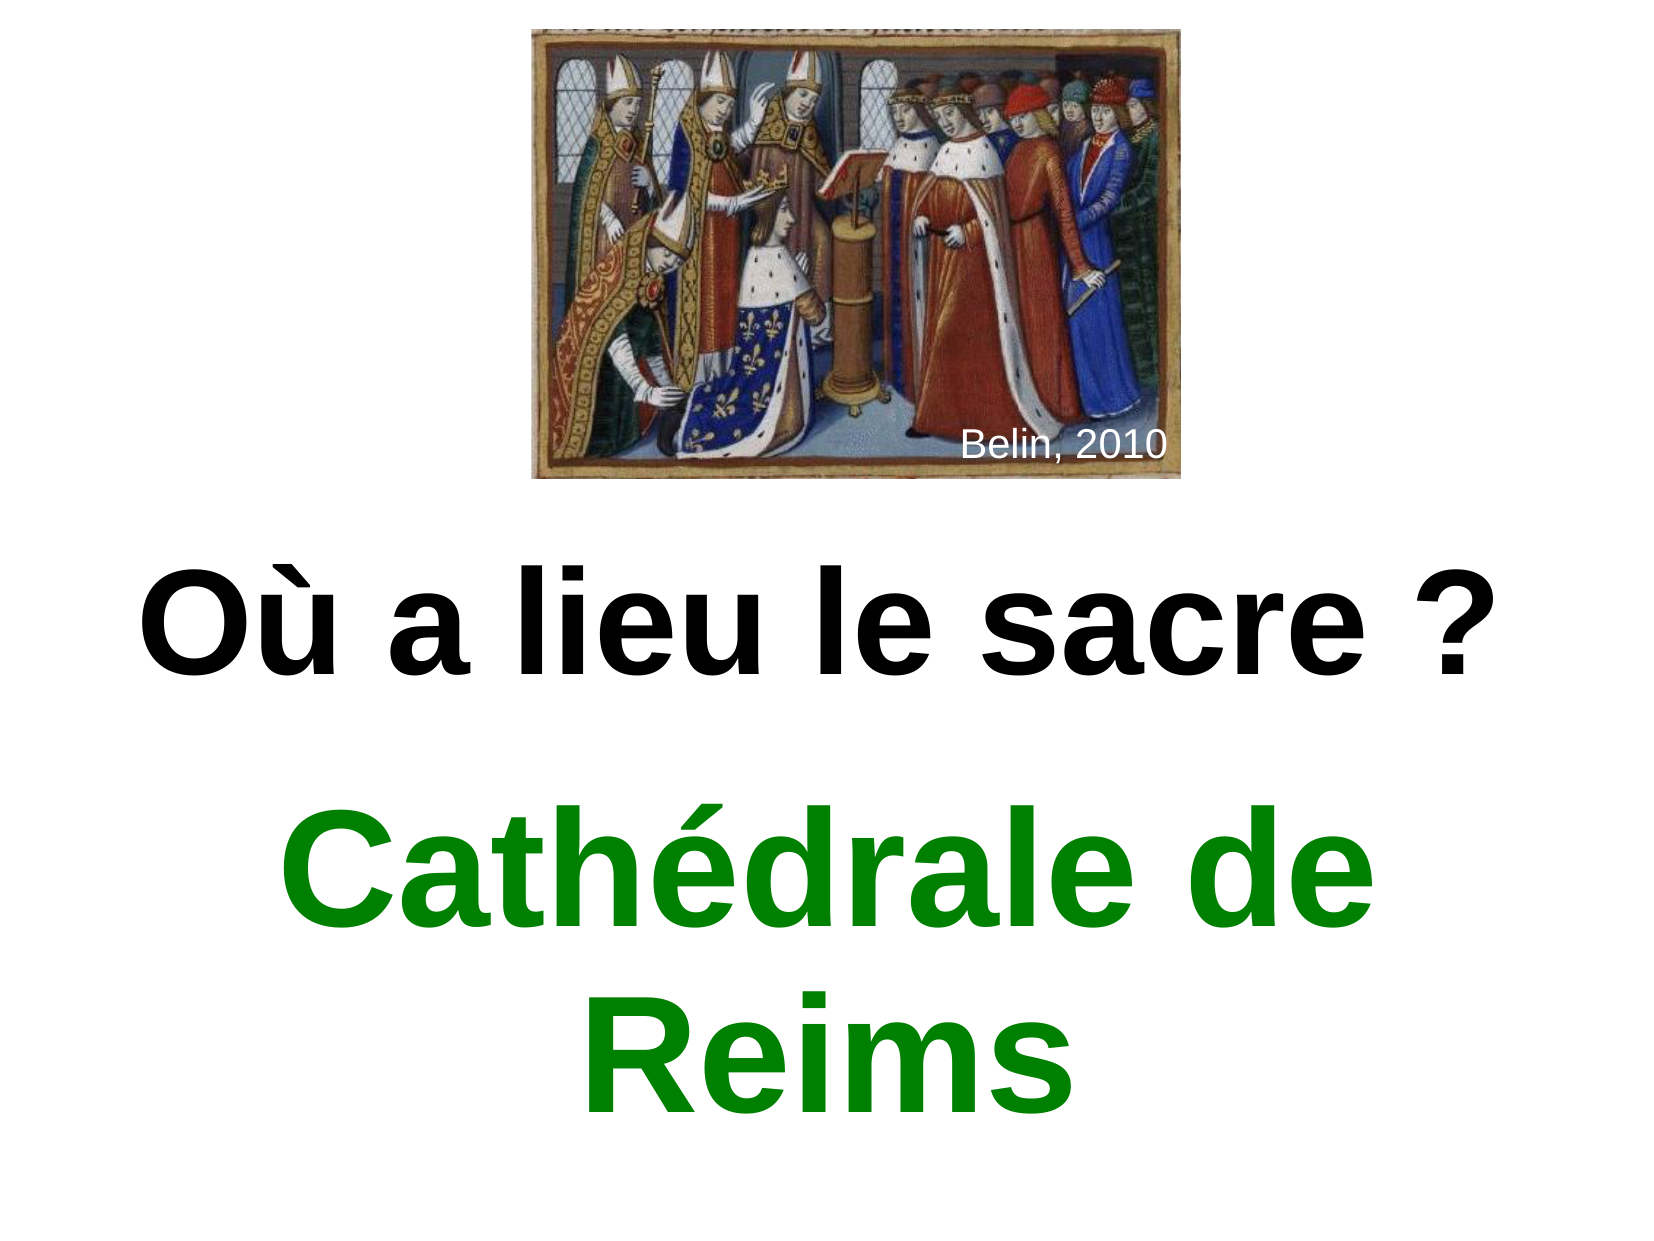

Belin, 2010
Où a lieu le sacre ?
Cathédrale de Reims